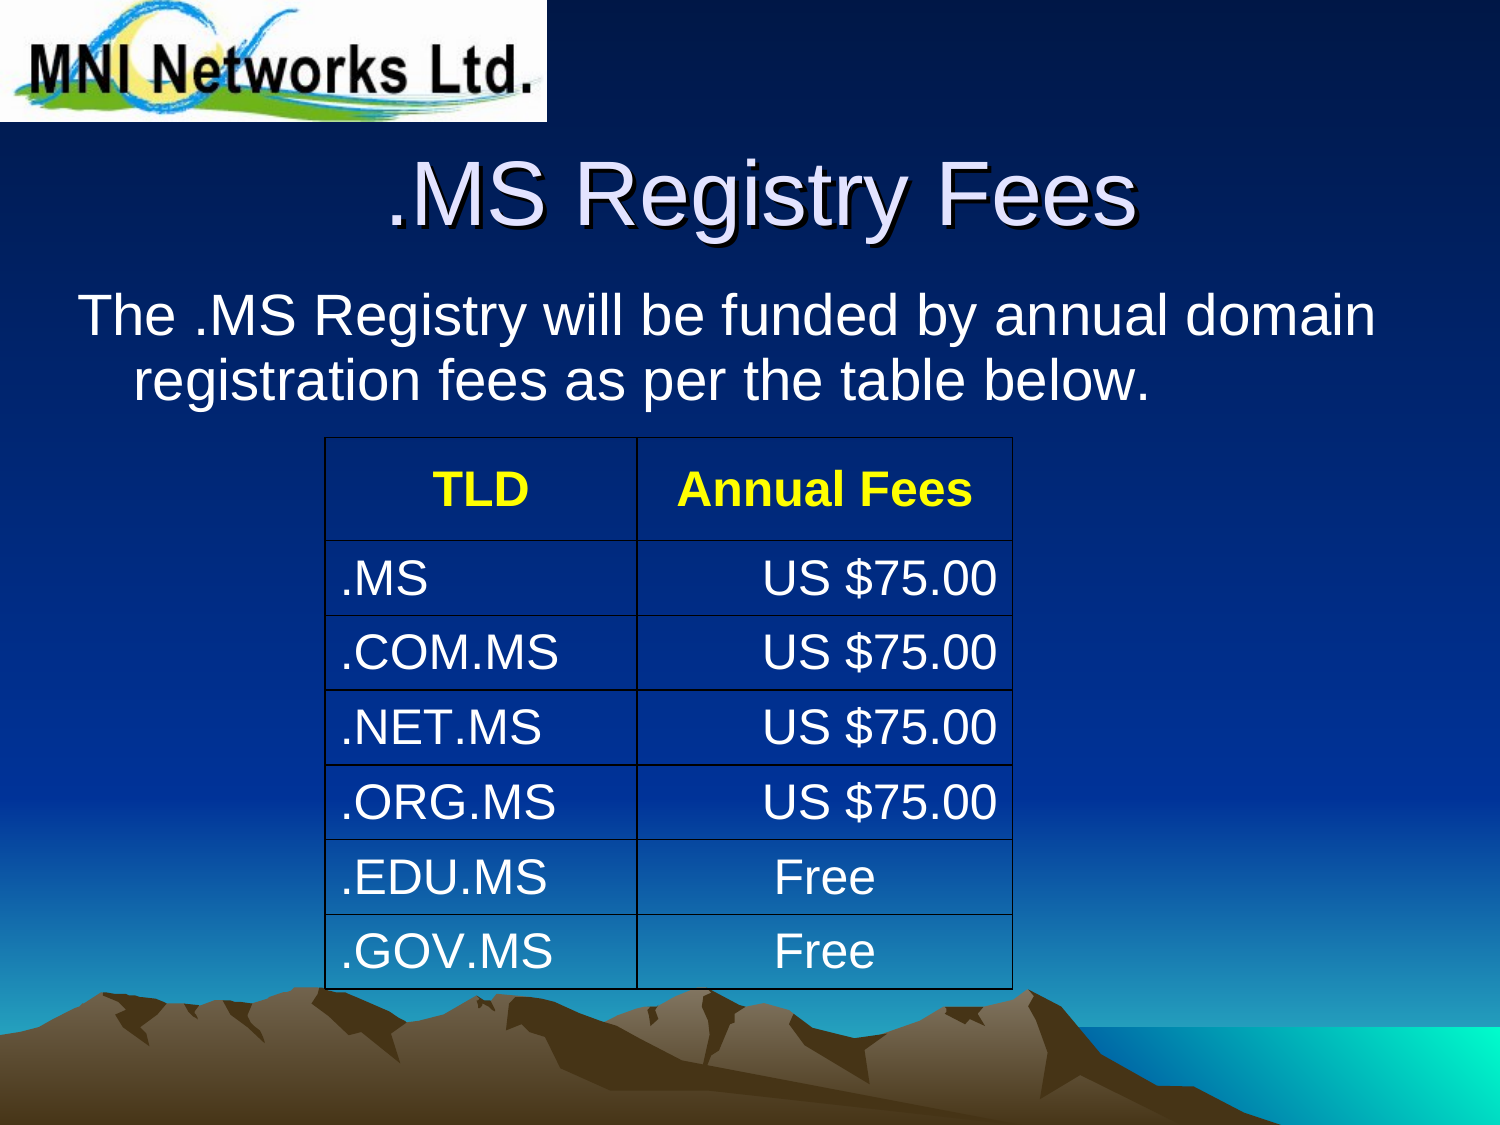

# .MS Registry Fees
The .MS Registry will be funded by annual domain registration fees as per the table below.
TLD
Annual Fees
.MS
US $75.00
.COM.MS
US $75.00
.NET.MS
US $75.00
.ORG.MS
US $75.00
.EDU.MS
Free
.GOV.MS
Free